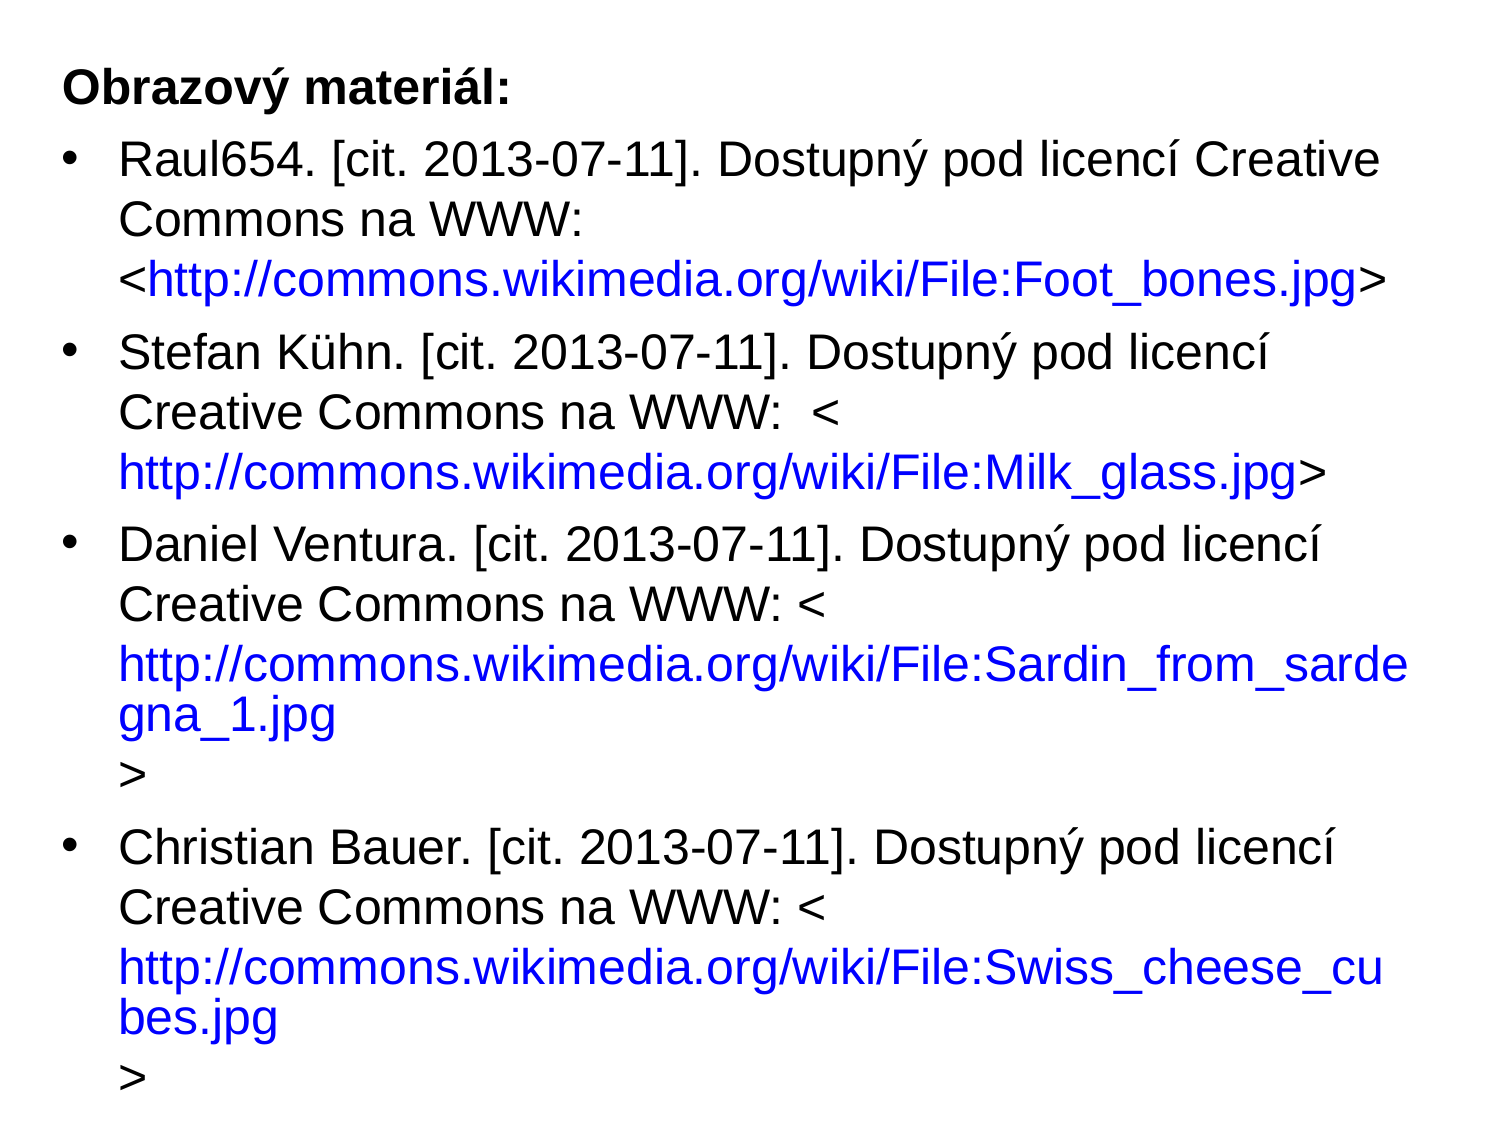

# Obrazový materiál:
Raul654. [cit. 2013-07-11]. Dostupný pod licencí Creative Commons na WWW:
<http://commons.wikimedia.org/wiki/File:Foot_bones.jpg>
Stefan Kühn. [cit. 2013-07-11]. Dostupný pod licencí Creative Commons na WWW: <http://commons.wikimedia.org/wiki/File:Milk_glass.jpg>
Daniel Ventura. [cit. 2013-07-11]. Dostupný pod licencí Creative Commons na WWW: <http://commons.wikimedia.org/wiki/File:Sardin_from_sardegna_1.jpg>
Christian Bauer. [cit. 2013-07-11]. Dostupný pod licencí Creative Commons na WWW: <http://commons.wikimedia.org/wiki/File:Swiss_cheese_cubes.jpg>